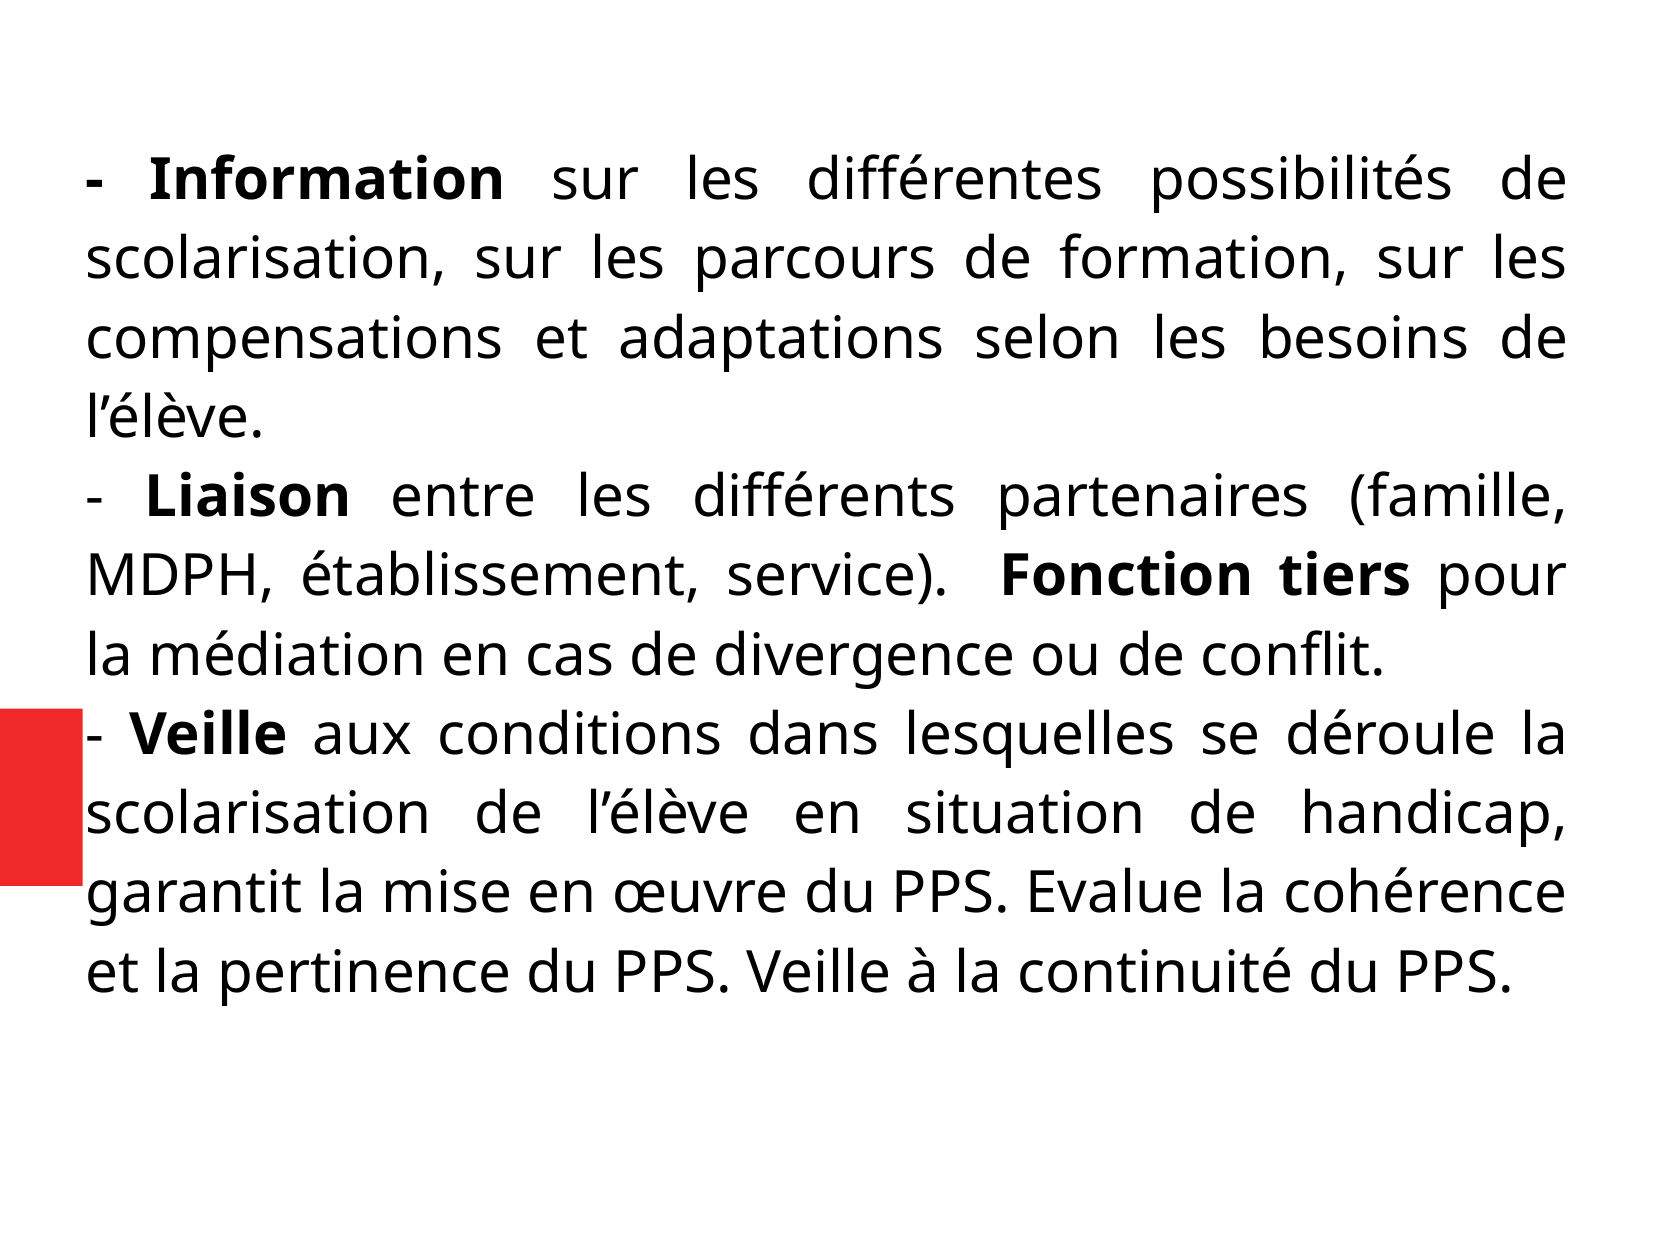

- Information sur les différentes possibilités de scolarisation, sur les parcours de formation, sur les compensations et adaptations selon les besoins de l’élève.
- Liaison entre les différents partenaires (famille, MDPH, établissement, service). Fonction tiers pour la médiation en cas de divergence ou de conflit.
- Veille aux conditions dans lesquelles se déroule la scolarisation de l’élève en situation de handicap, garantit la mise en œuvre du PPS. Evalue la cohérence et la pertinence du PPS. Veille à la continuité du PPS.